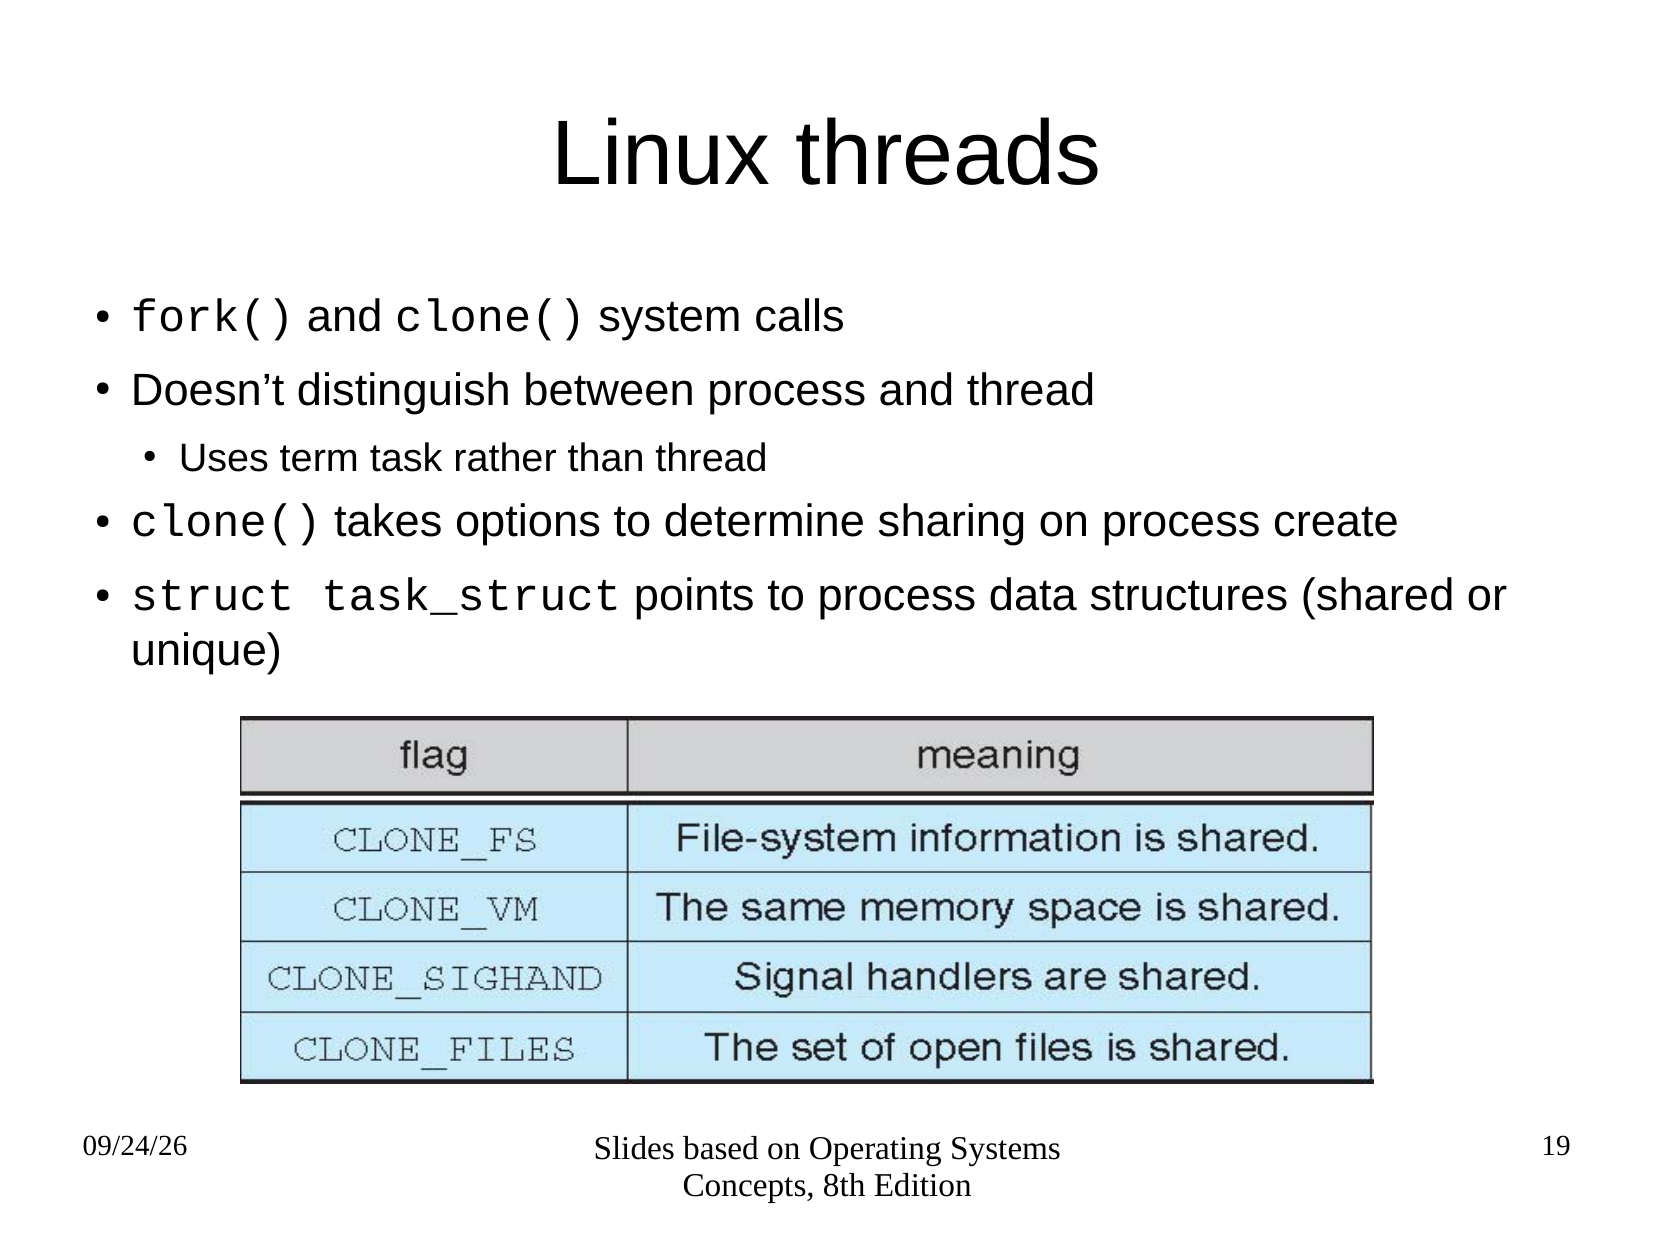

# Linux threads
fork() and clone() system calls
Doesn’t distinguish between process and thread
Uses term task rather than thread
clone() takes options to determine sharing on process create
struct task_struct points to process data structures (shared or unique)
19